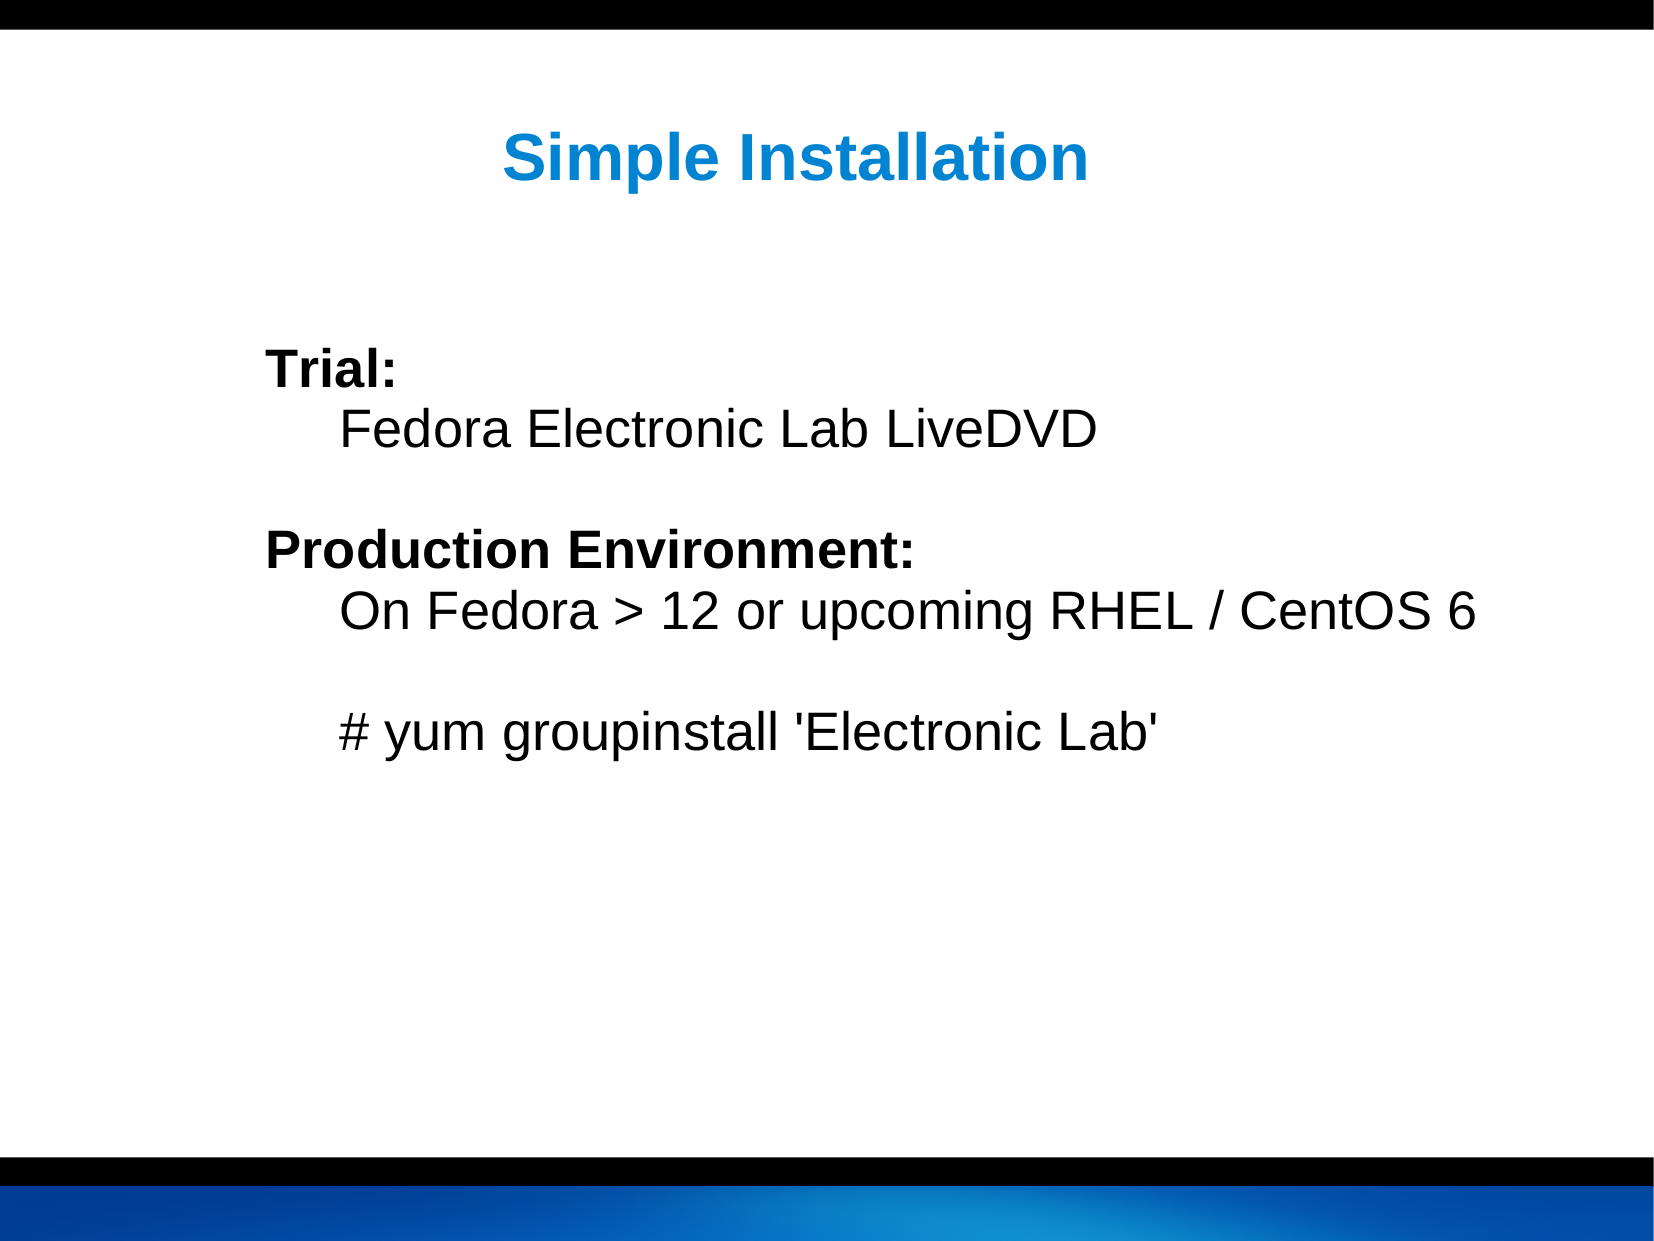

Simple Installation
Trial:
	Fedora Electronic Lab LiveDVD
Production Environment:
	On Fedora > 12 or upcoming RHEL / CentOS 6
	# yum groupinstall 'Electronic Lab'